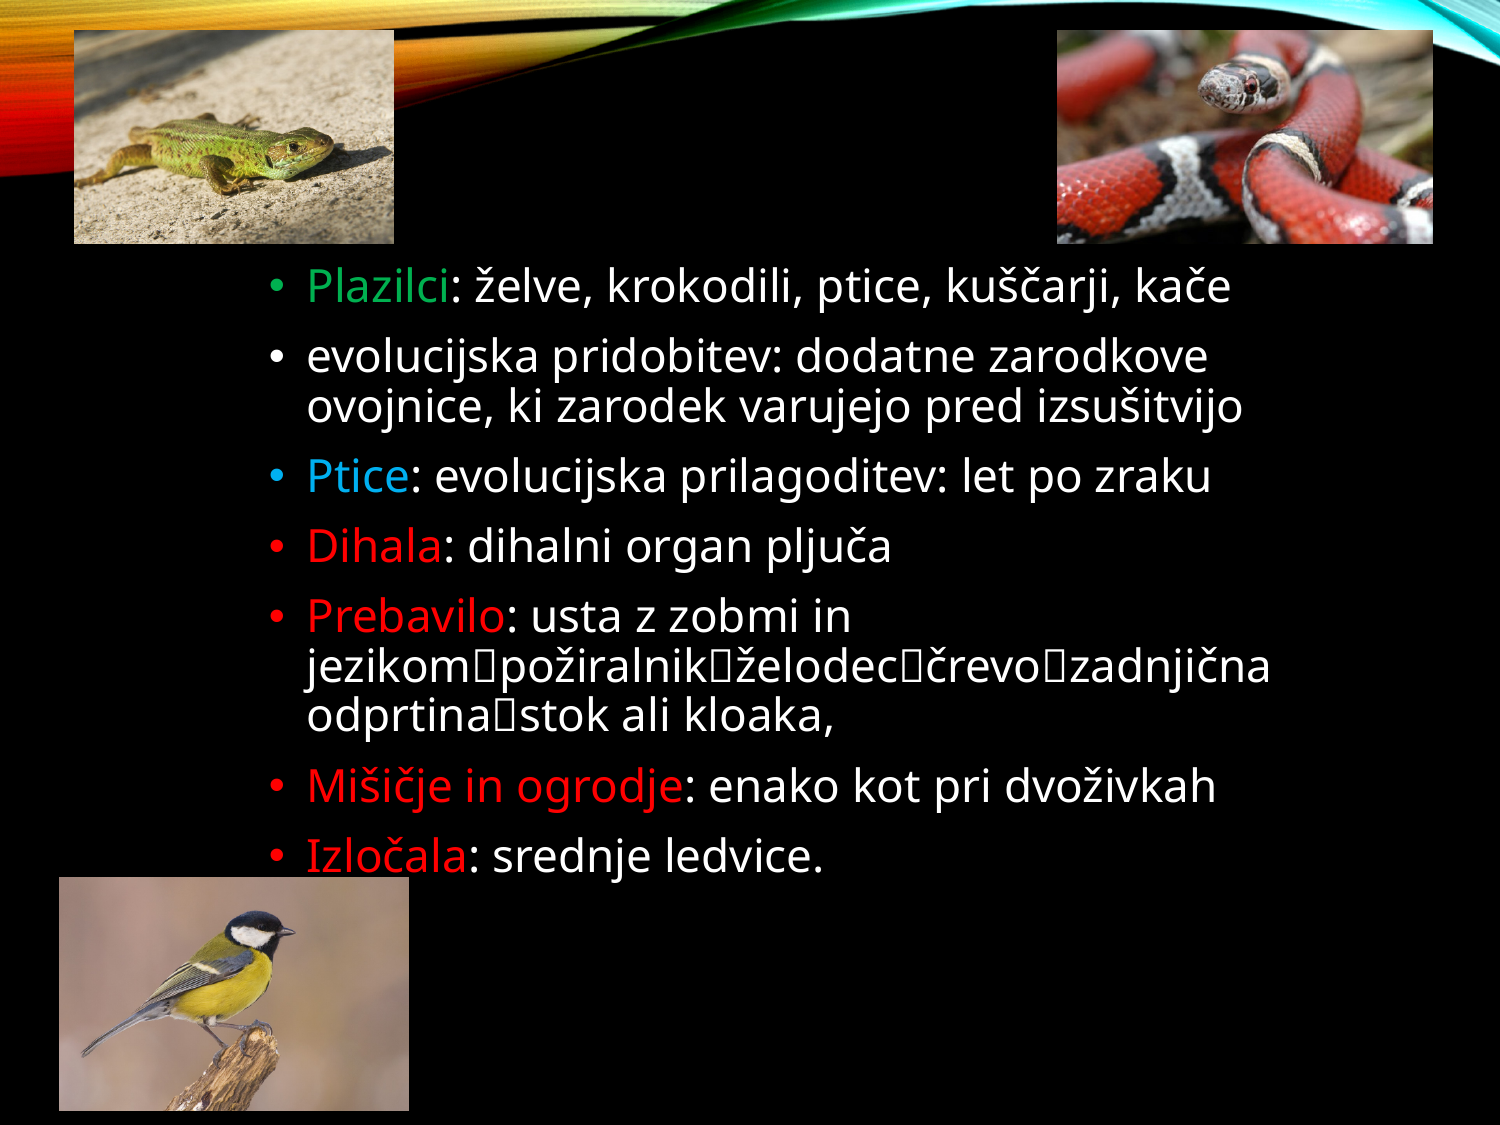

# Plazilci: želve, krokodili, ptice, kuščarji, kače
evolucijska pridobitev: dodatne zarodkove ovojnice, ki zarodek varujejo pred izsušitvijo
Ptice: evolucijska prilagoditev: let po zraku
Dihala: dihalni organ pljuča
Prebavilo: usta z zobmi in jezikompožiralnikželodecčrevozadnjična odprtinastok ali kloaka,
Mišičje in ogrodje: enako kot pri dvoživkah
Izločala: srednje ledvice.